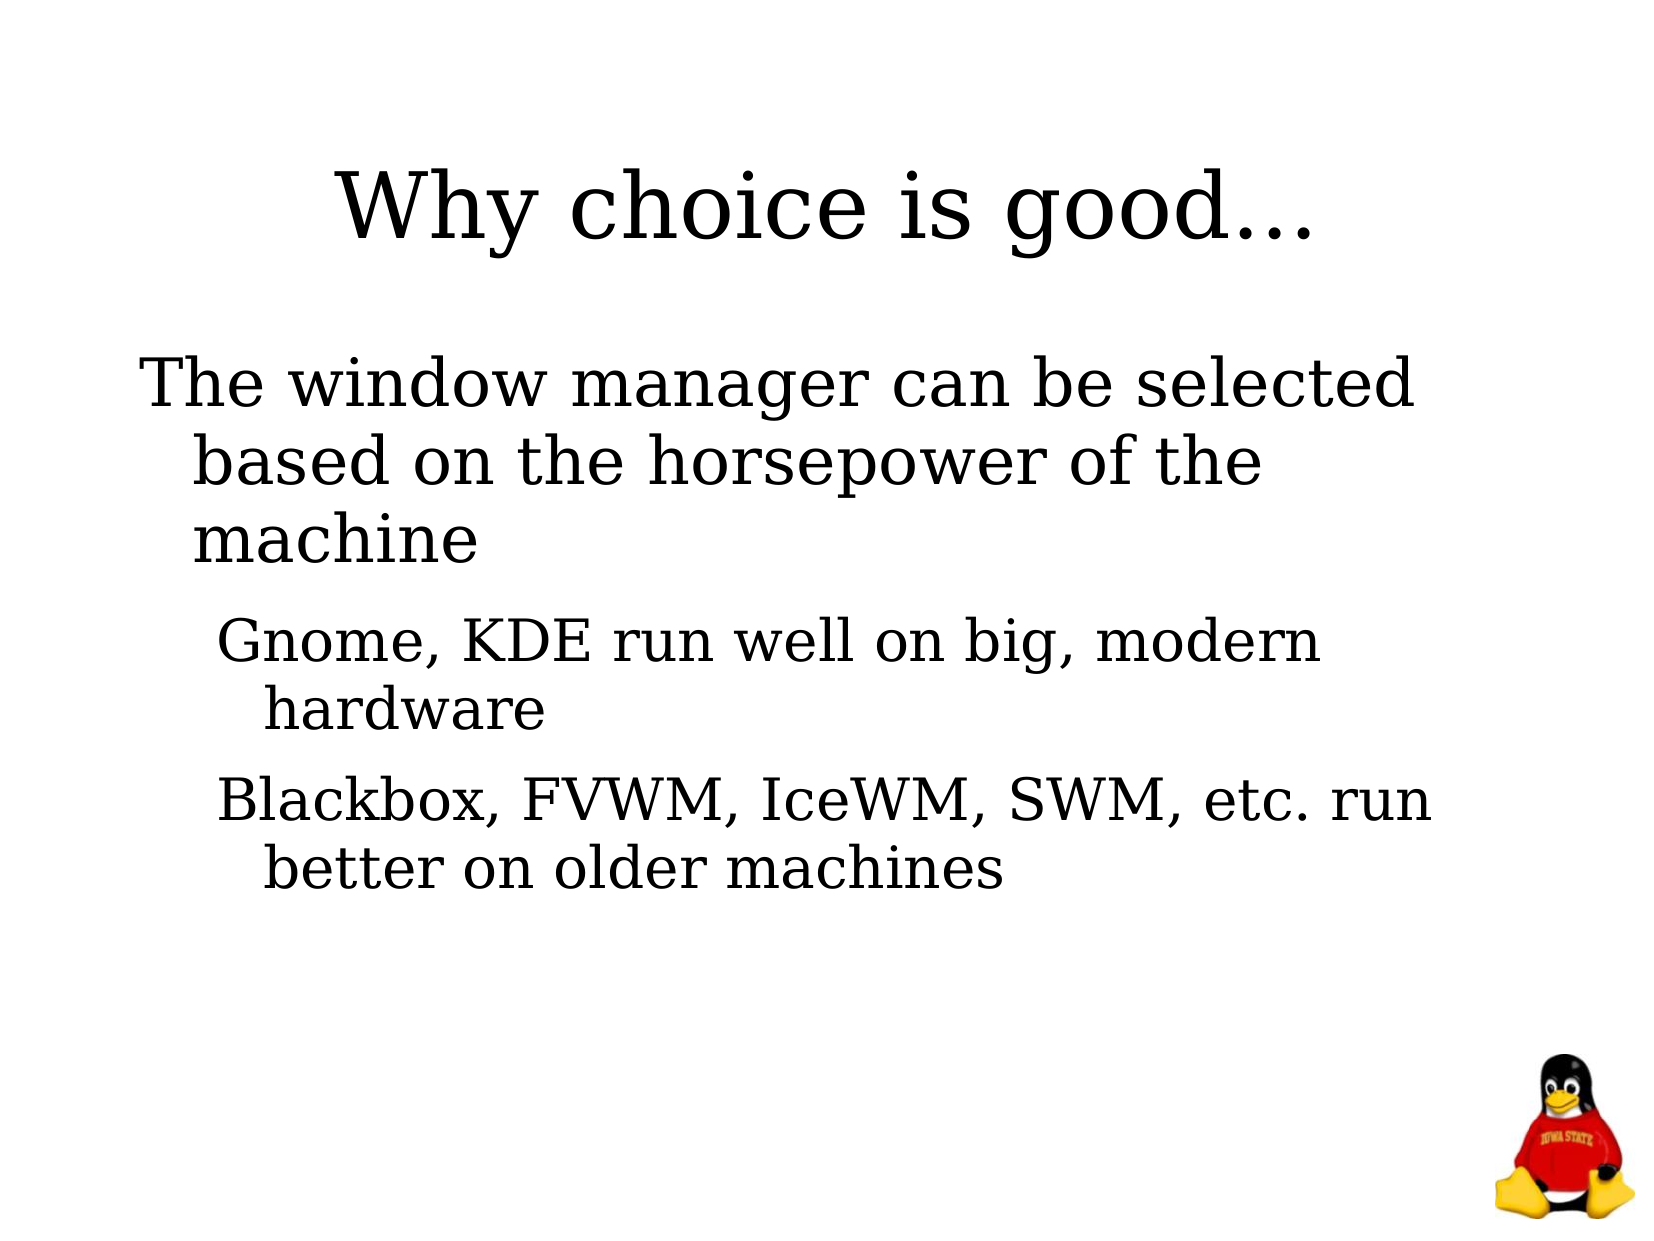

# Why choice is good...
The window manager can be selected based on the horsepower of the machine
Gnome, KDE run well on big, modern hardware
Blackbox, FVWM, IceWM, SWM, etc. run better on older machines